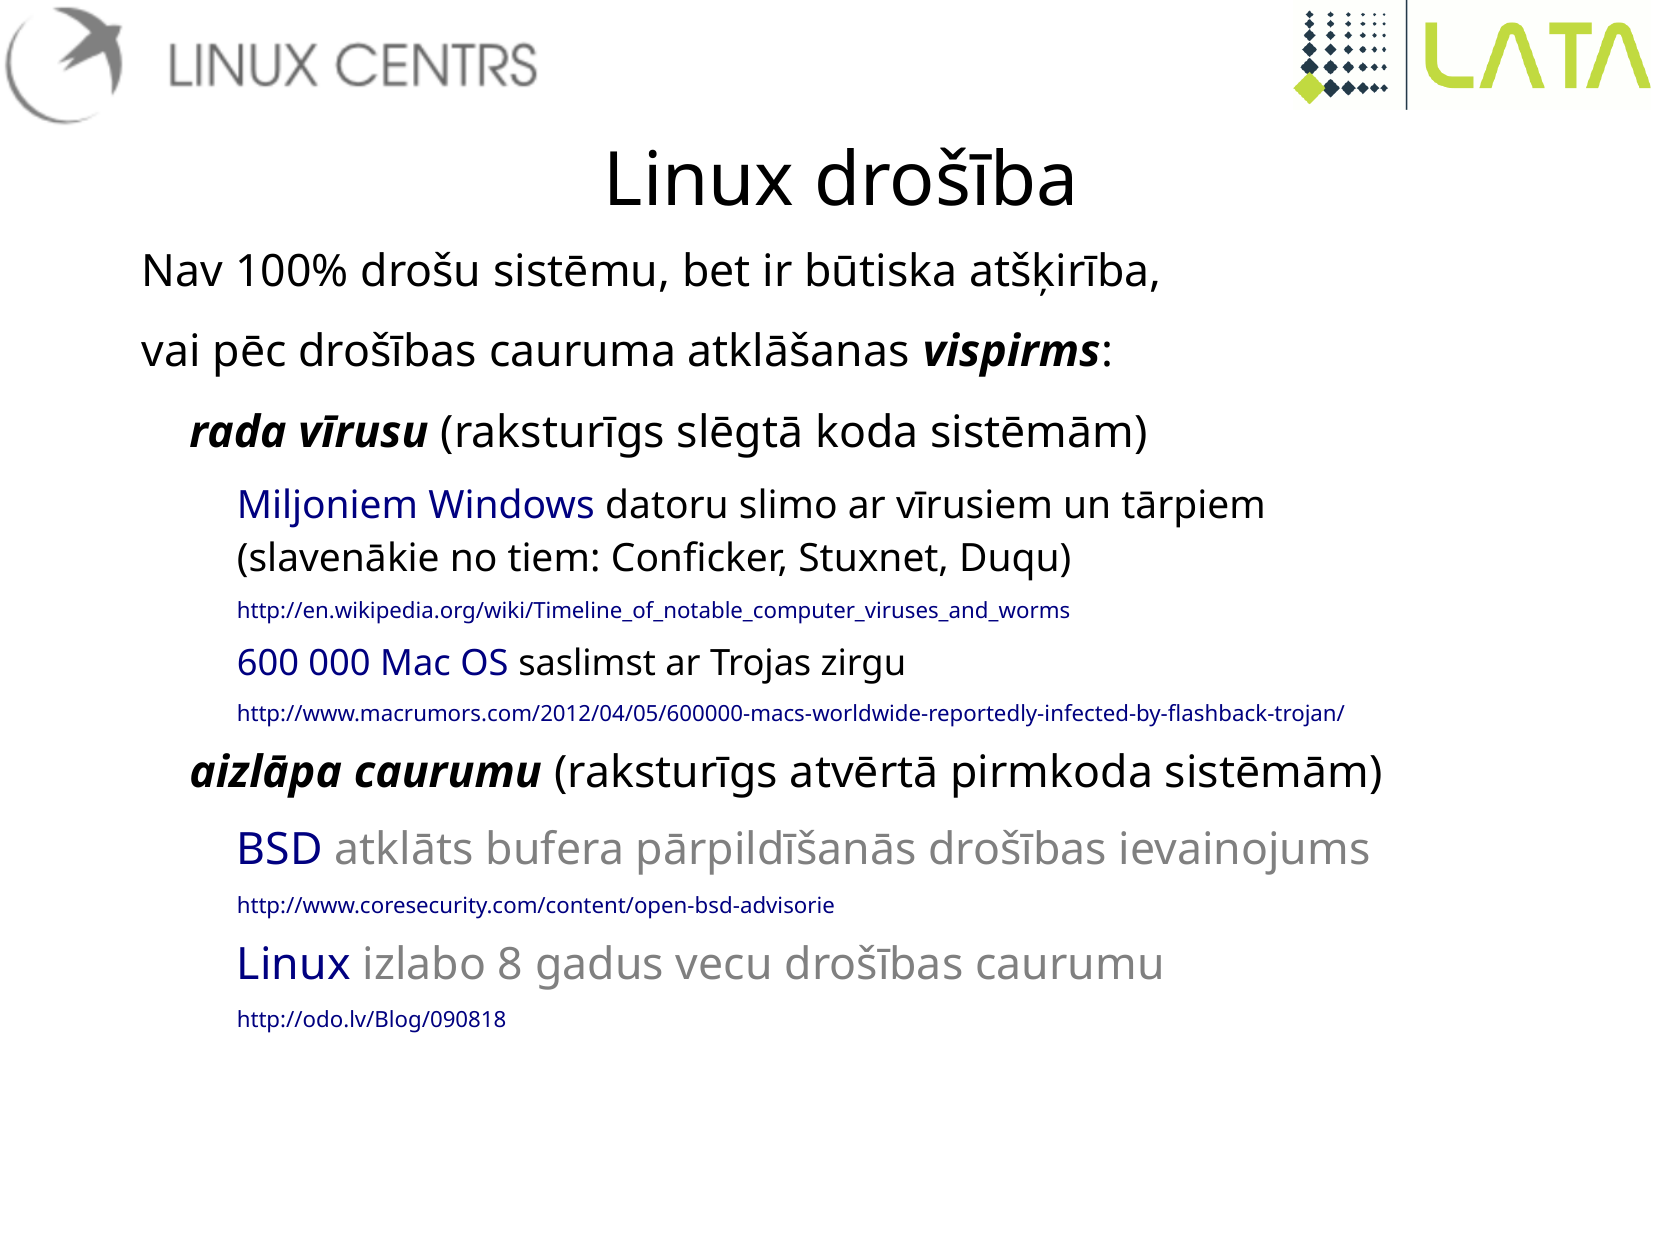

# Linux drošība
Nav 100% drošu sistēmu, bet ir būtiska atšķirība,
vai pēc drošības cauruma atklāšanas vispirms:
rada vīrusu (raksturīgs slēgtā koda sistēmām)
Miljoniem Windows datoru slimo ar vīrusiem un tārpiem
(slavenākie no tiem: Conficker, Stuxnet, Duqu)
http://en.wikipedia.org/wiki/Timeline_of_notable_computer_viruses_and_worms
600 000 Mac OS saslimst ar Trojas zirgu
http://www.macrumors.com/2012/04/05/600000-macs-worldwide-reportedly-infected-by-flashback-trojan/
aizlāpa caurumu (raksturīgs atvērtā pirmkoda sistēmām)
BSD atklāts bufera pārpildīšanās drošības ievainojums
http://www.coresecurity.com/content/open-bsd-advisorie
Linux izlabo 8 gadus vecu drošības caurumu
http://odo.lv/Blog/090818